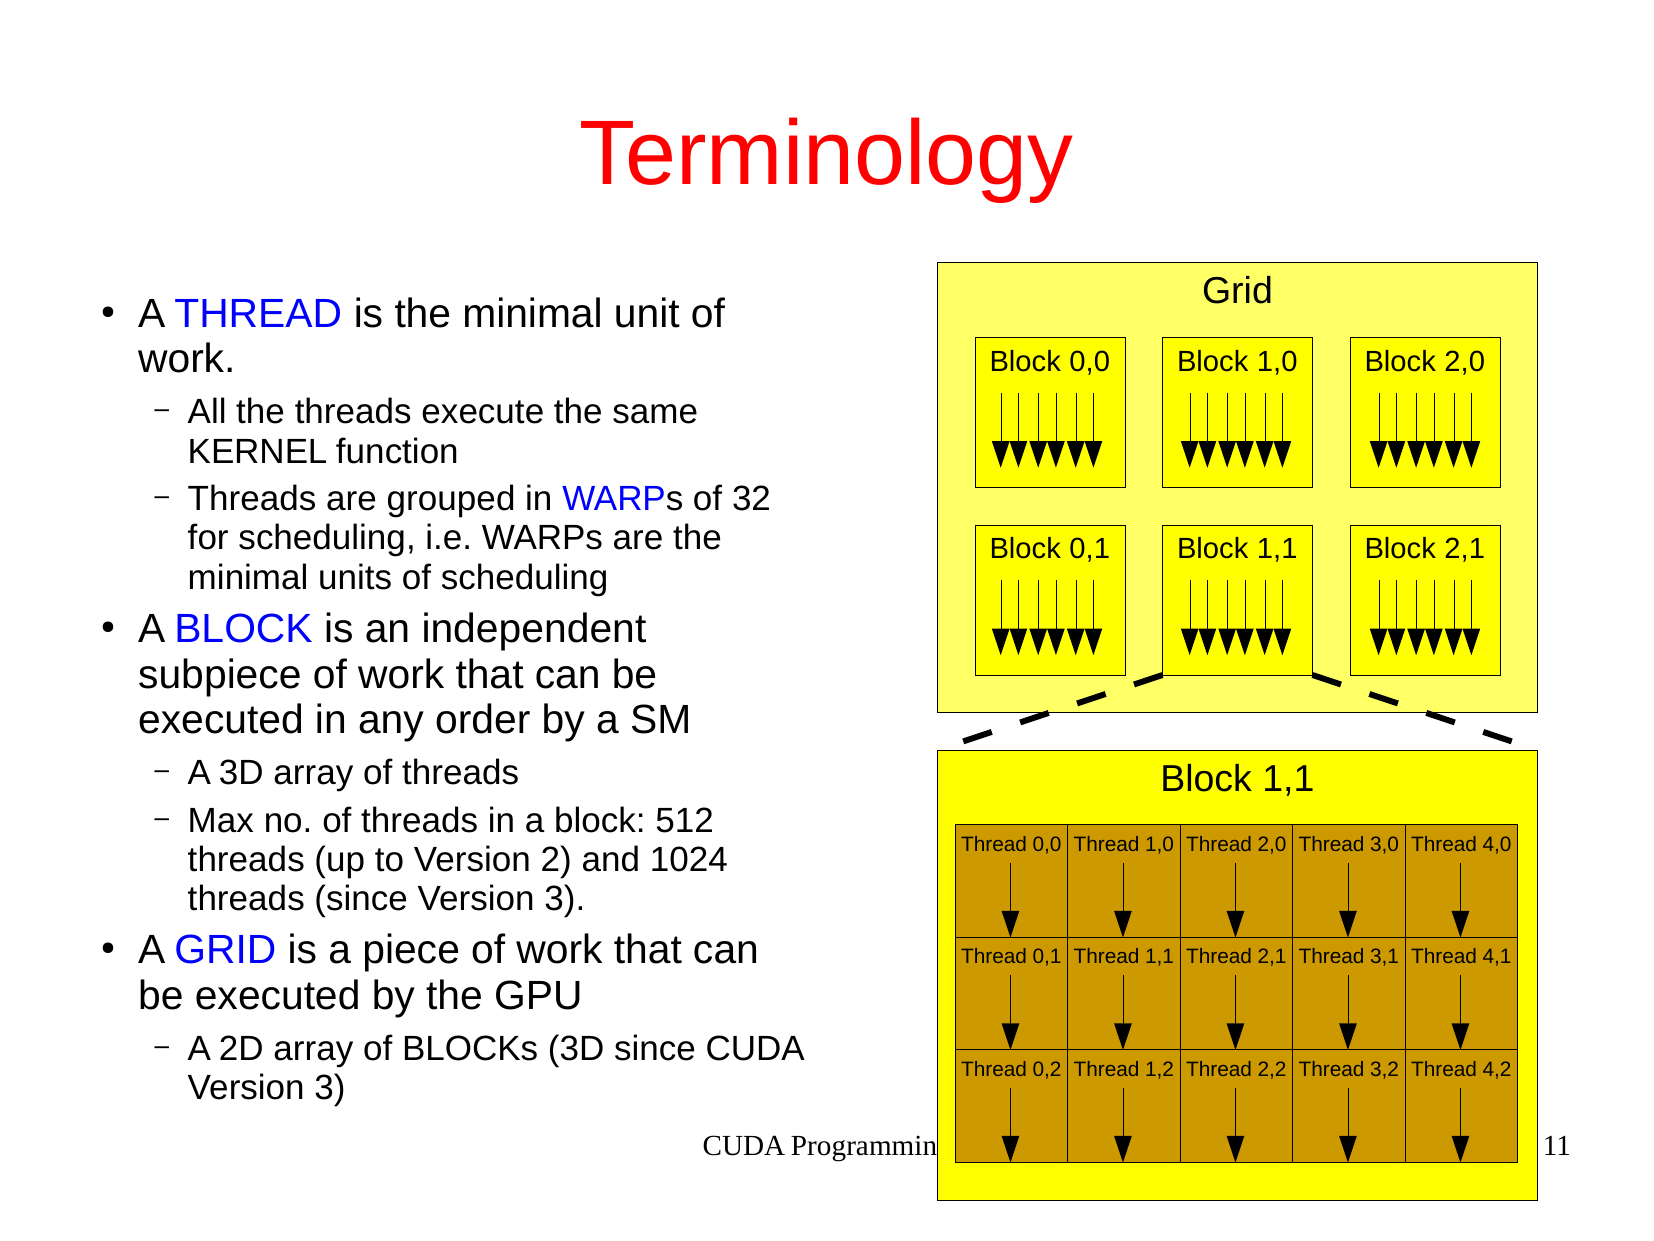

# Terminology
Grid
A THREAD is the minimal unit of work.
All the threads execute the same KERNEL function
Threads are grouped in WARPs of 32 for scheduling, i.e. WARPs are the minimal units of scheduling
A BLOCK is an independent subpiece of work that can be executed in any order by a SM
A 3D array of threads
Max no. of threads in a block: 512 threads (up to Version 2) and 1024 threads (since Version 3).
A GRID is a piece of work that can be executed by the GPU
A 2D array of BLOCKs (3D since CUDA Version 3)
Block 0,0
Block 0,0
Block 1,0
Block 2,0
Block 0,1
Block 0,0
Block 1,1
Block 2,1
Block 1,1
Thread 0,0
Thread 1,0
Thread 2,0
Thread 3,0
Thread 4,0
Thread 0,1
Thread 1,1
Thread 2,1
Thread 3,1
Thread 4,1
Thread 0,2
Thread 1,2
Thread 2,2
Thread 3,2
Thread 4,2
CUDA Programming
11